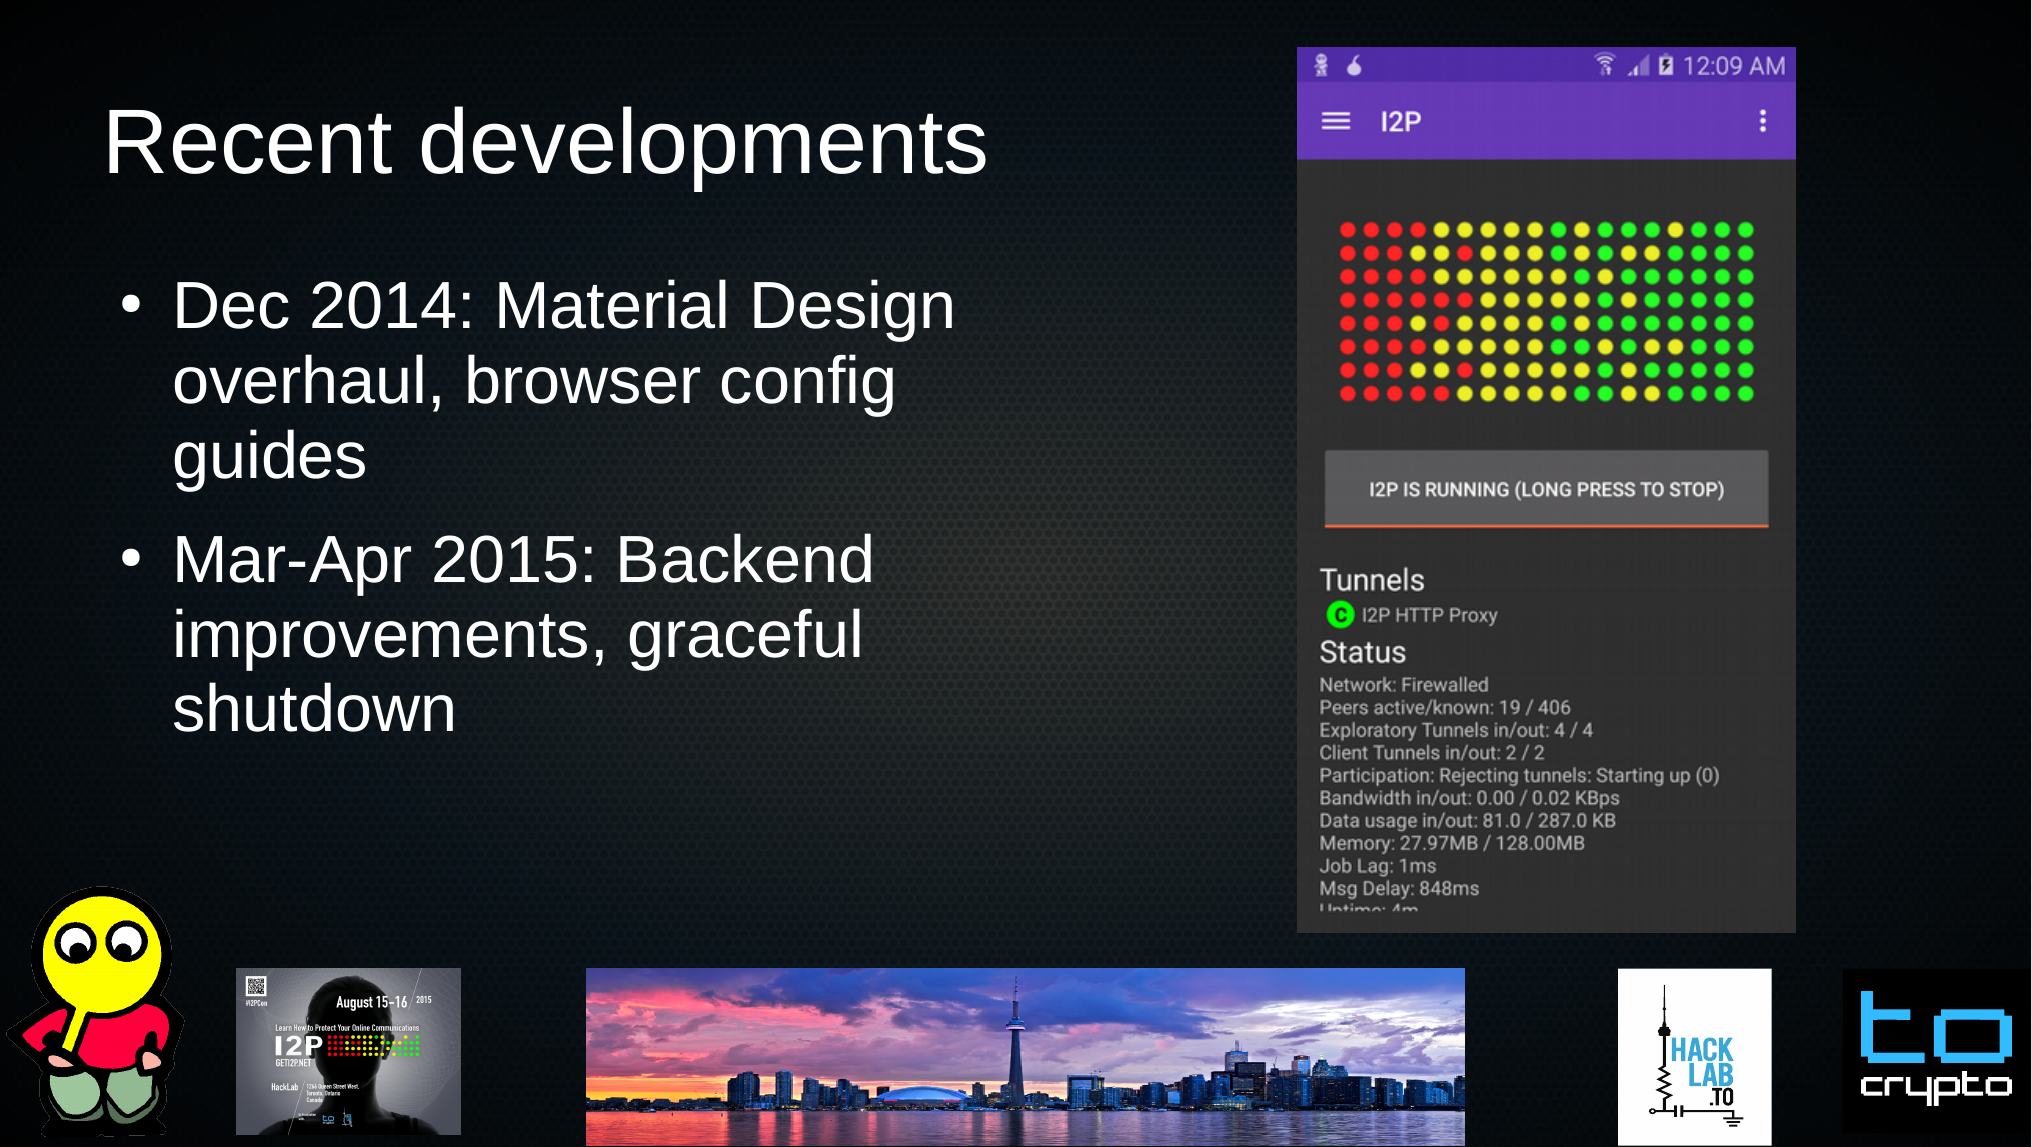

# Recent developments
Dec 2014: Material Design overhaul, browser config guides
Mar-Apr 2015: Backend improvements, graceful shutdown
6